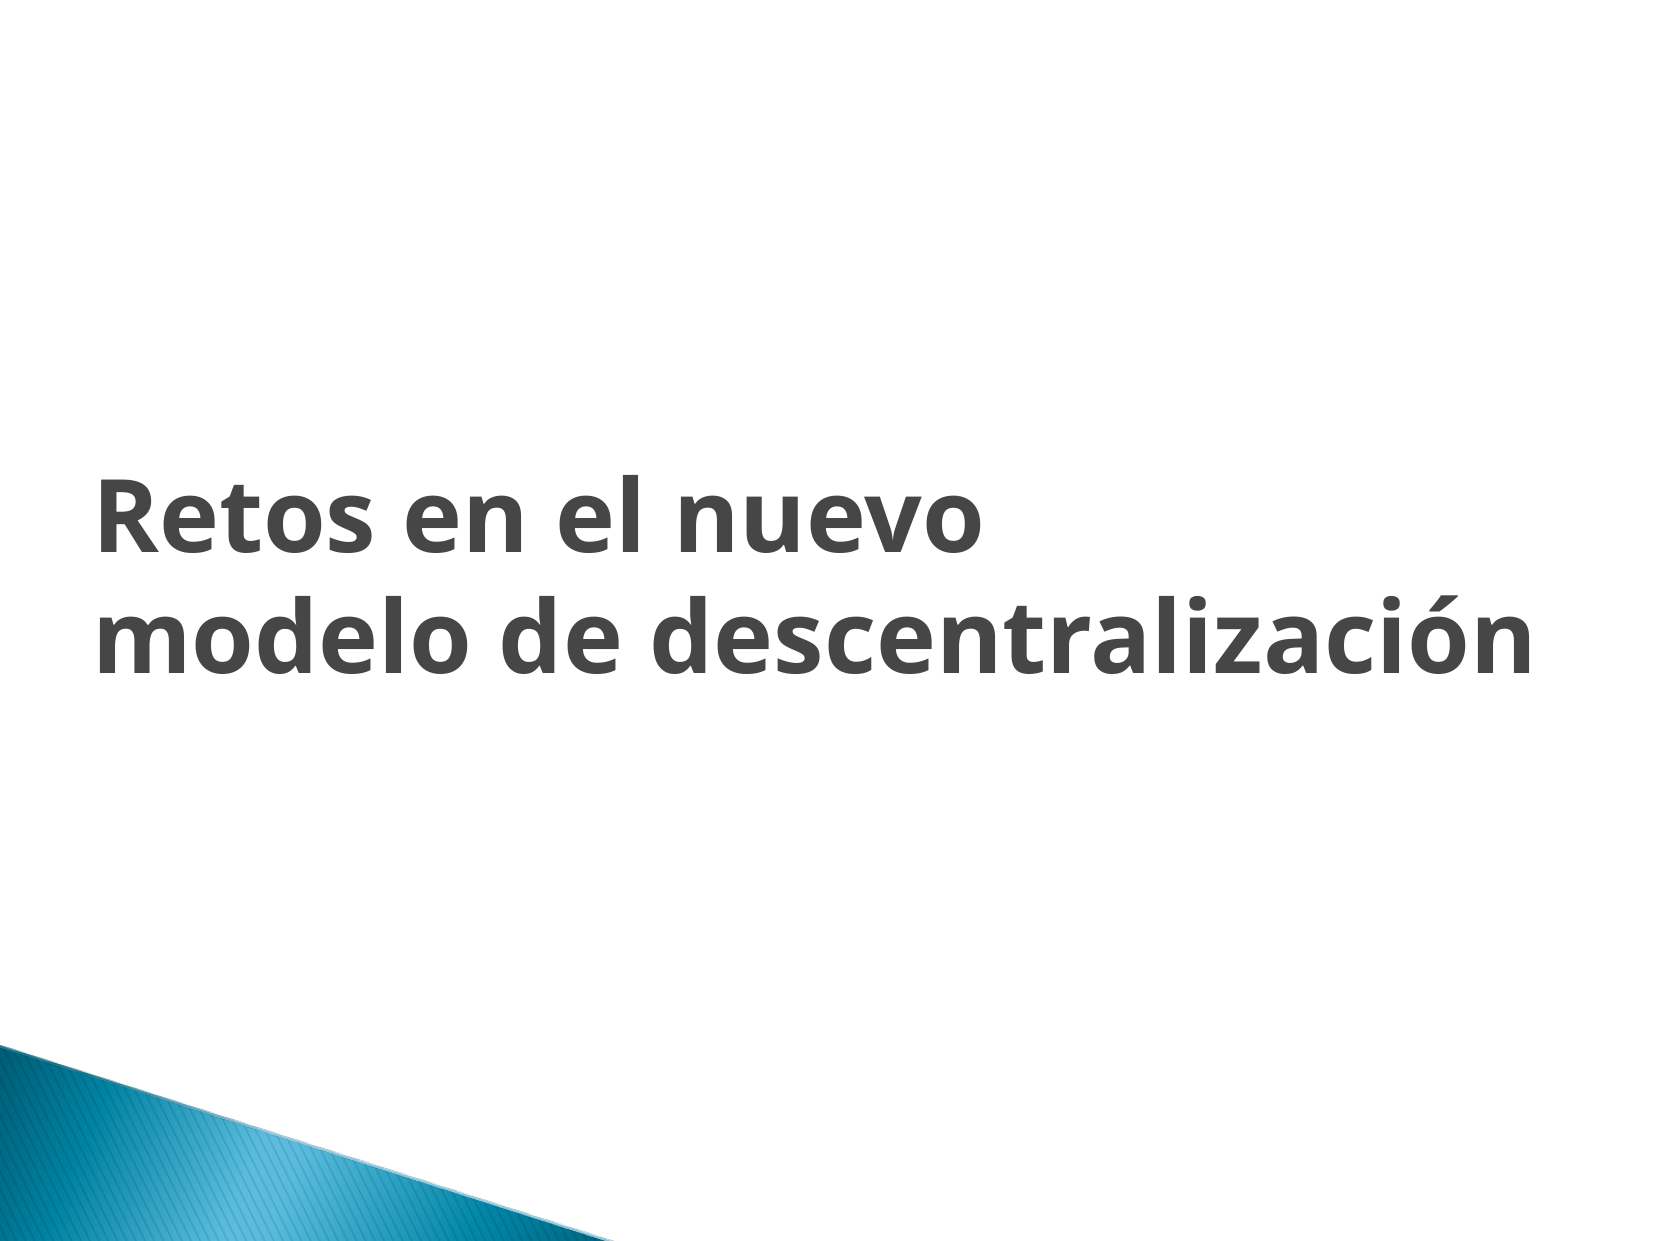

# Retos en el nuevo modelo de descentralización